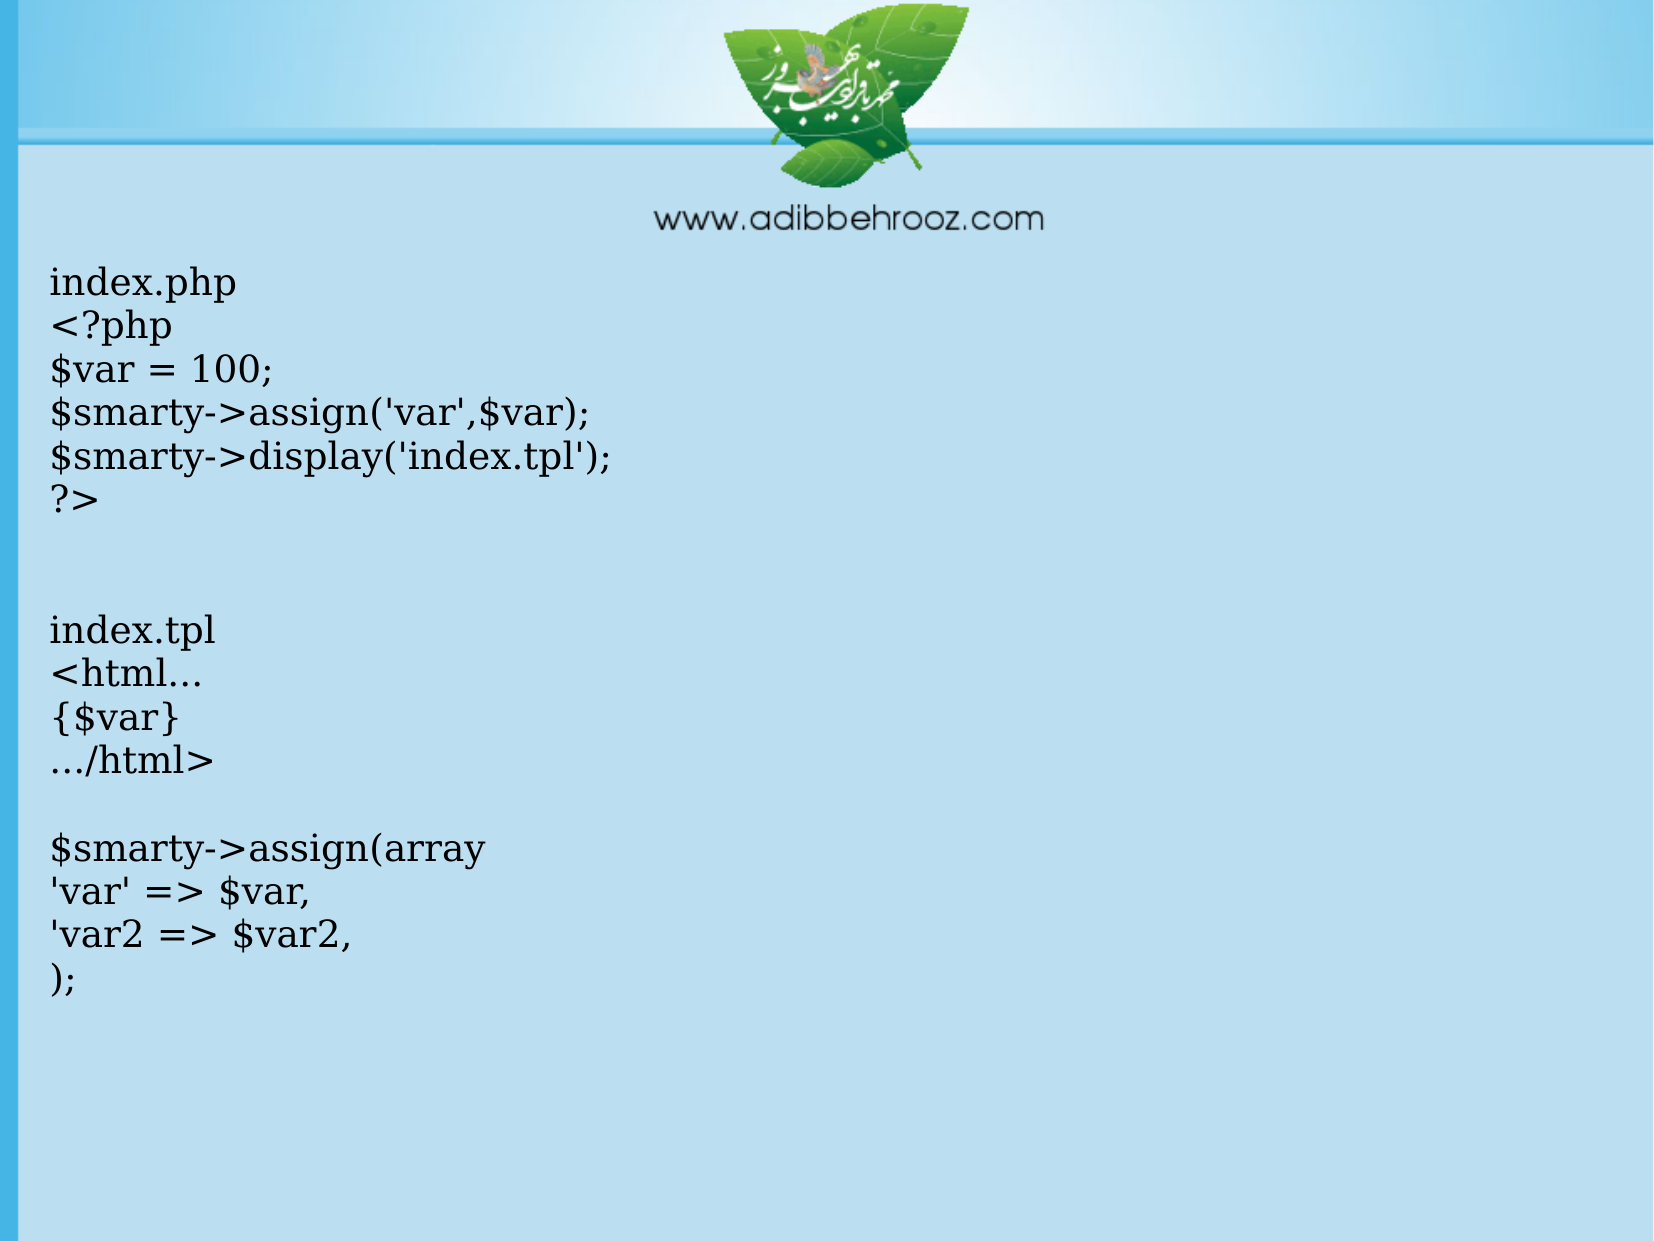

# index.php
<?php
$var = 100;
$smarty->assign('var',$var);
$smarty->display('index.tpl');
?>
index.tpl
<html...
{$var}
.../html>
$smarty->assign(array
'var' => $var,
'var2 => $var2,
);